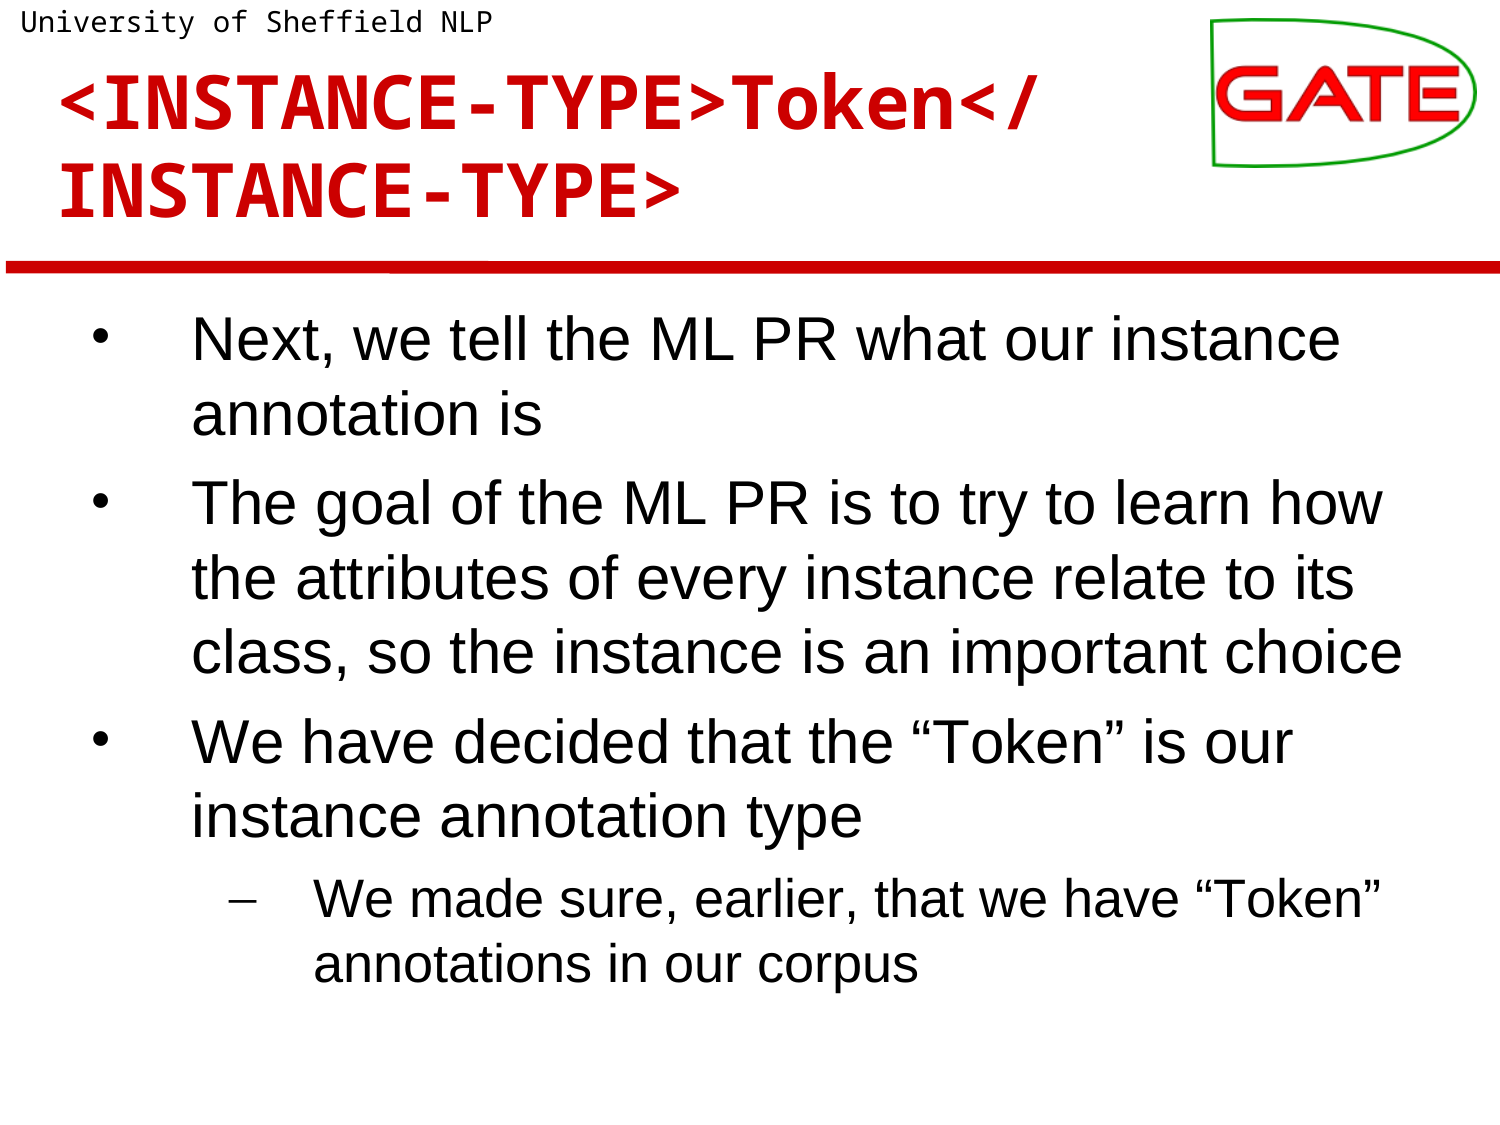

# <INSTANCE-TYPE>Token</INSTANCE-TYPE>
Next, we tell the ML PR what our instance annotation is
The goal of the ML PR is to try to learn how the attributes of every instance relate to its class, so the instance is an important choice
We have decided that the “Token” is our instance annotation type
We made sure, earlier, that we have “Token” annotations in our corpus